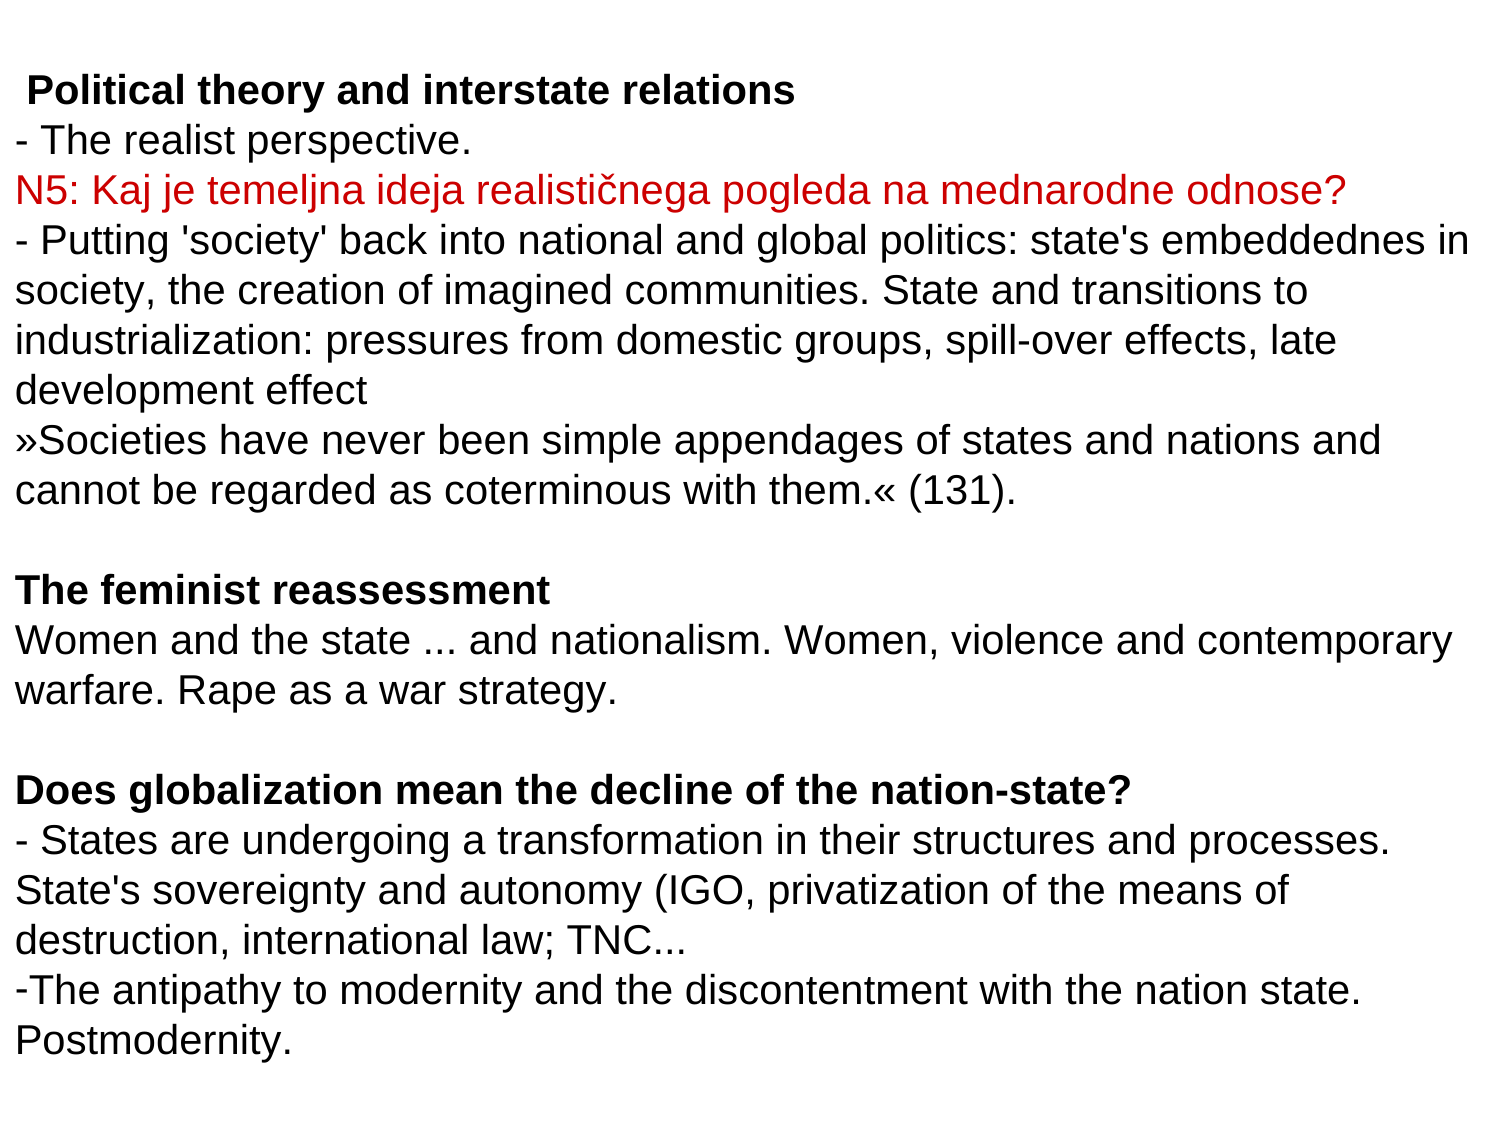

Political theory and interstate relations
- The realist perspective.
N5: Kaj je temeljna ideja realističnega pogleda na mednarodne odnose?
- Putting 'society' back into national and global politics: state's embeddednes in society, the creation of imagined communities. State and transitions to industrialization: pressures from domestic groups, spill-over effects, late development effect
»Societies have never been simple appendages of states and nations and cannot be regarded as coterminous with them.« (131).
The feminist reassessment
Women and the state ... and nationalism. Women, violence and contemporary warfare. Rape as a war strategy.
Does globalization mean the decline of the nation-state?
- States are undergoing a transformation in their structures and processes. State's sovereignty and autonomy (IGO, privatization of the means of destruction, international law; TNC...
The antipathy to modernity and the discontentment with the nation state. Postmodernity.